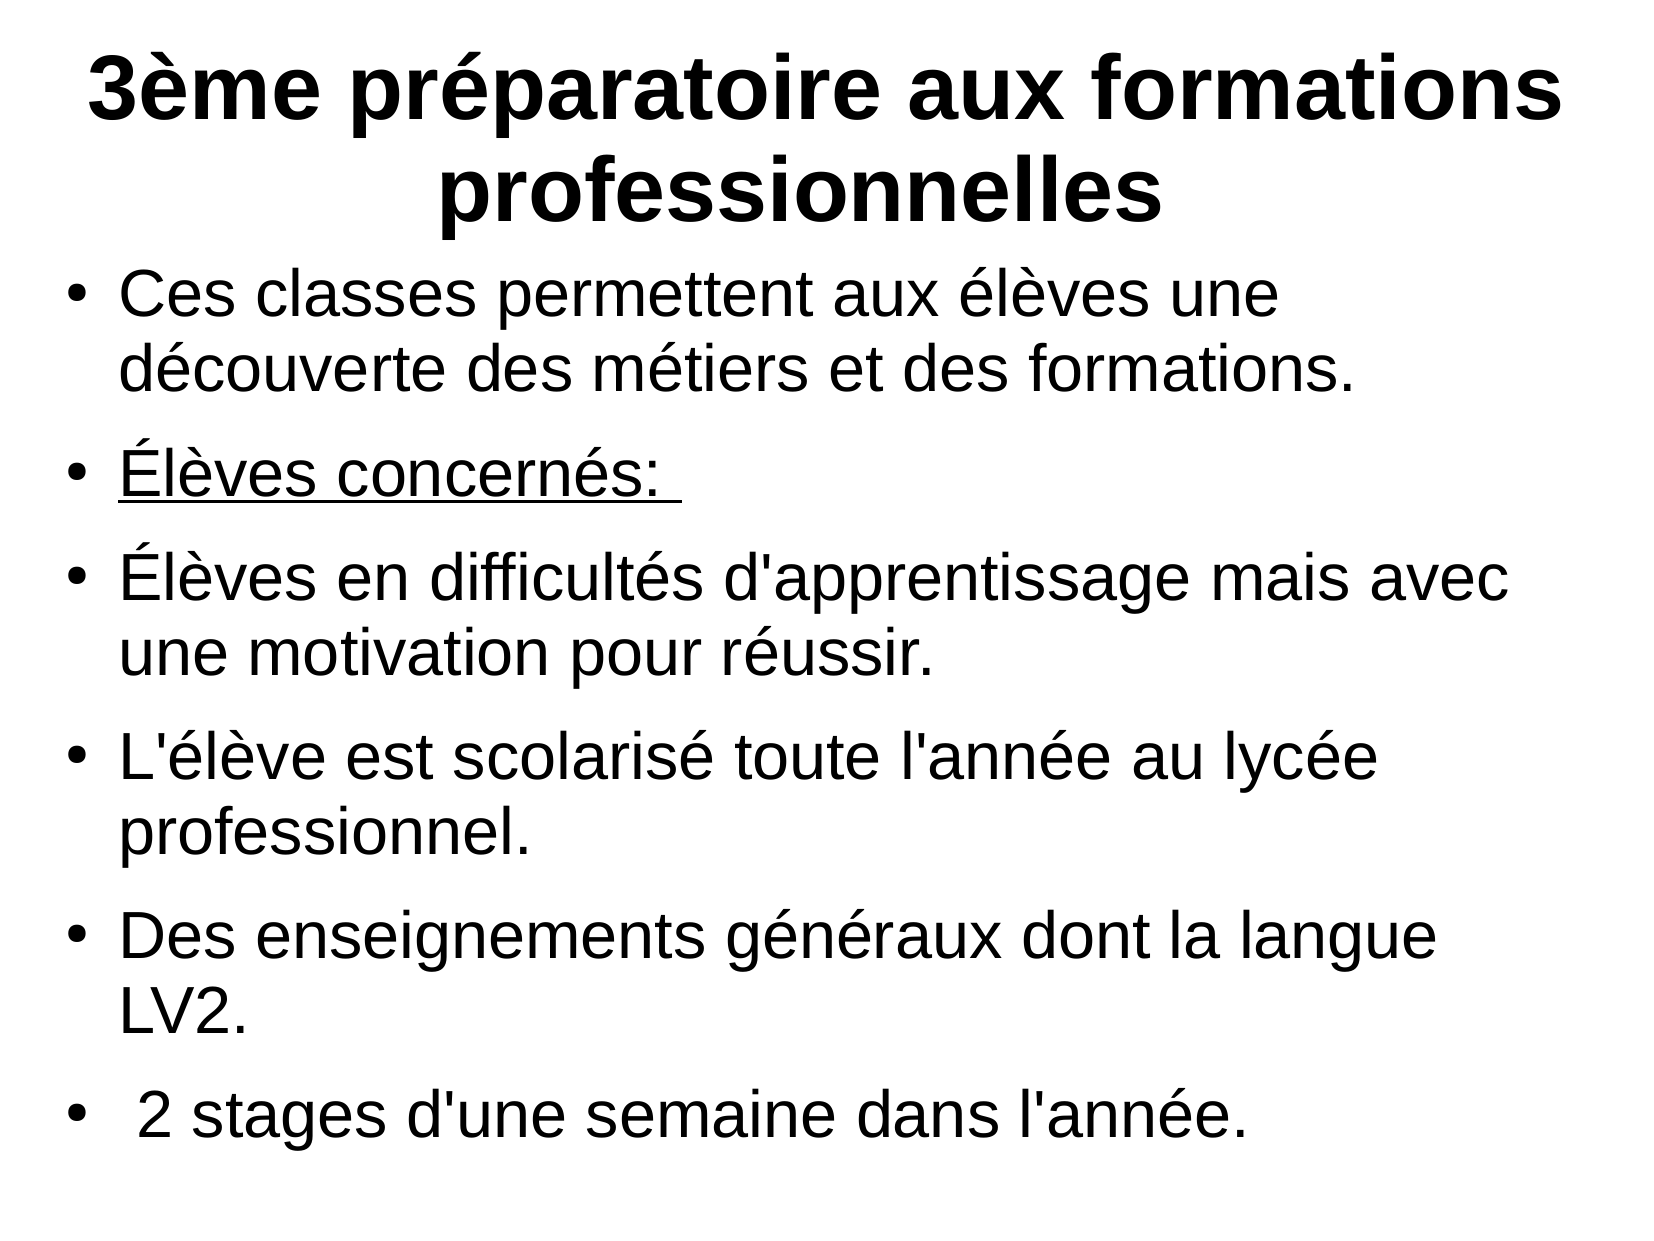

# 3ème préparatoire aux formations professionnelles
Ces classes permettent aux élèves une découverte des métiers et des formations.
Élèves concernés:
Élèves en difficultés d'apprentissage mais avec une motivation pour réussir.
L'élève est scolarisé toute l'année au lycée professionnel.
Des enseignements généraux dont la langue LV2.
 2 stages d'une semaine dans l'année.